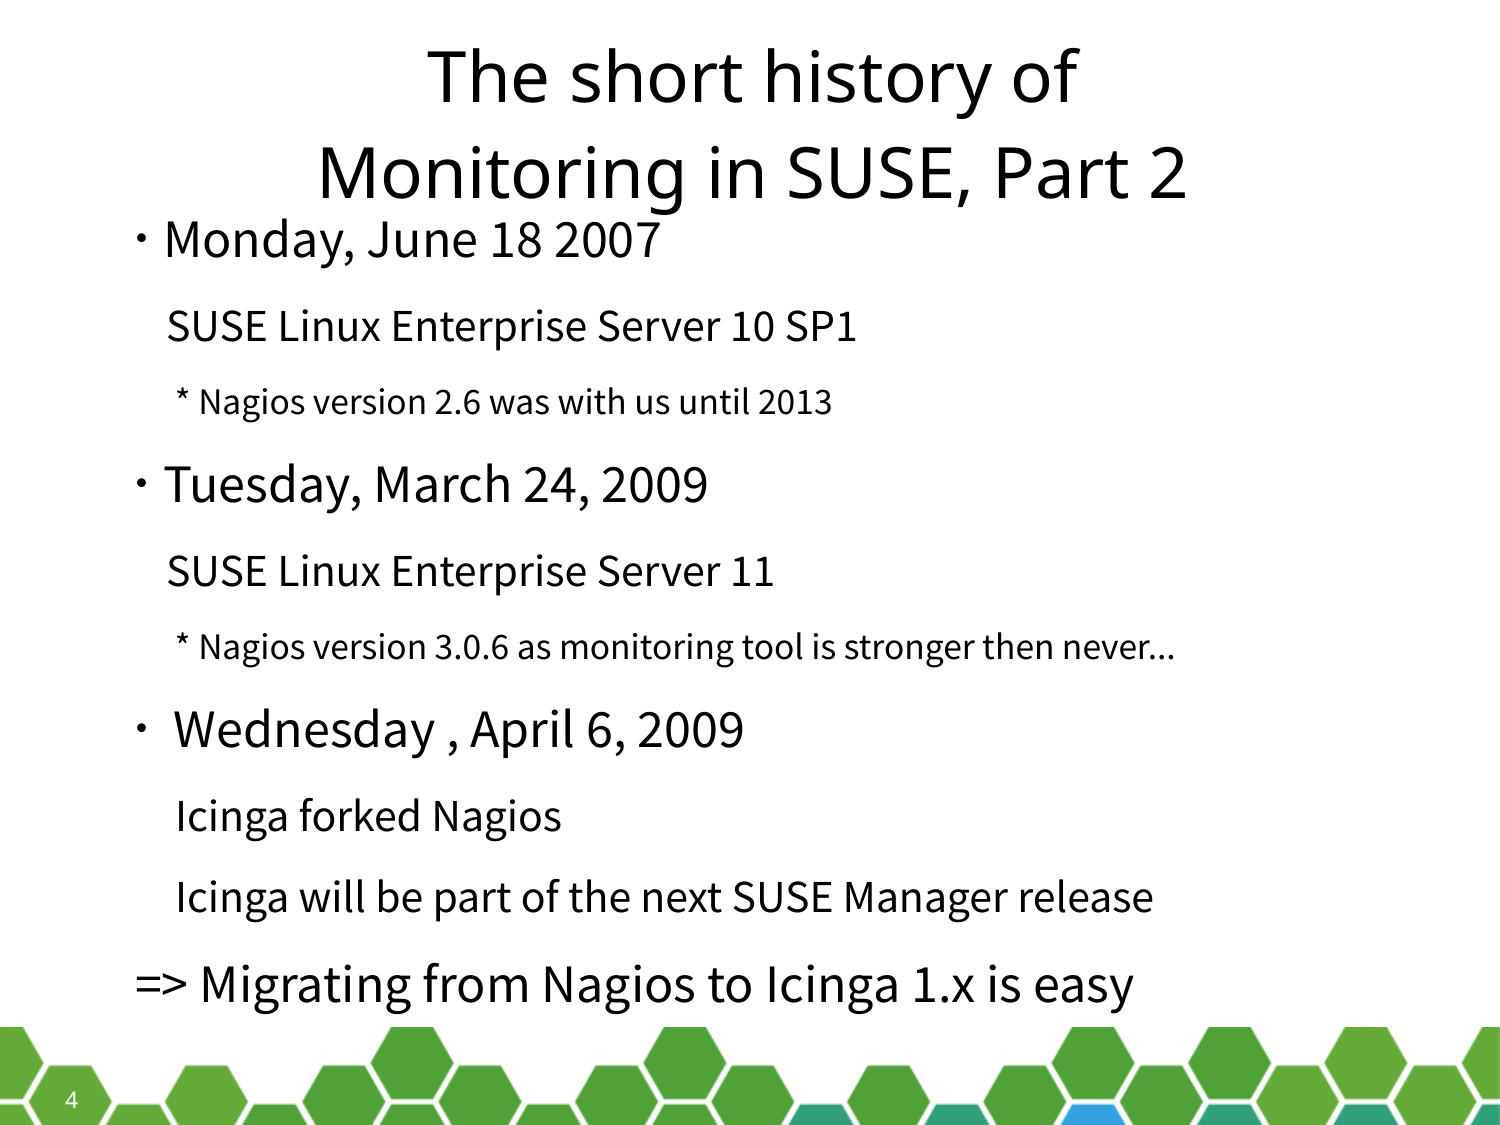

# The short history of Monitoring in SUSE, Part 2
Monday, June 18 2007
 SUSE Linux Enterprise Server 10 SP1
 * Nagios version 2.6 was with us until 2013
Tuesday, March 24, 2009
 SUSE Linux Enterprise Server 11
 * Nagios version 3.0.6 as monitoring tool is stronger then never...
 Wednesday , April 6, 2009
 Icinga forked Nagios
 Icinga will be part of the next SUSE Manager release
=> Migrating from Nagios to Icinga 1.x is easy